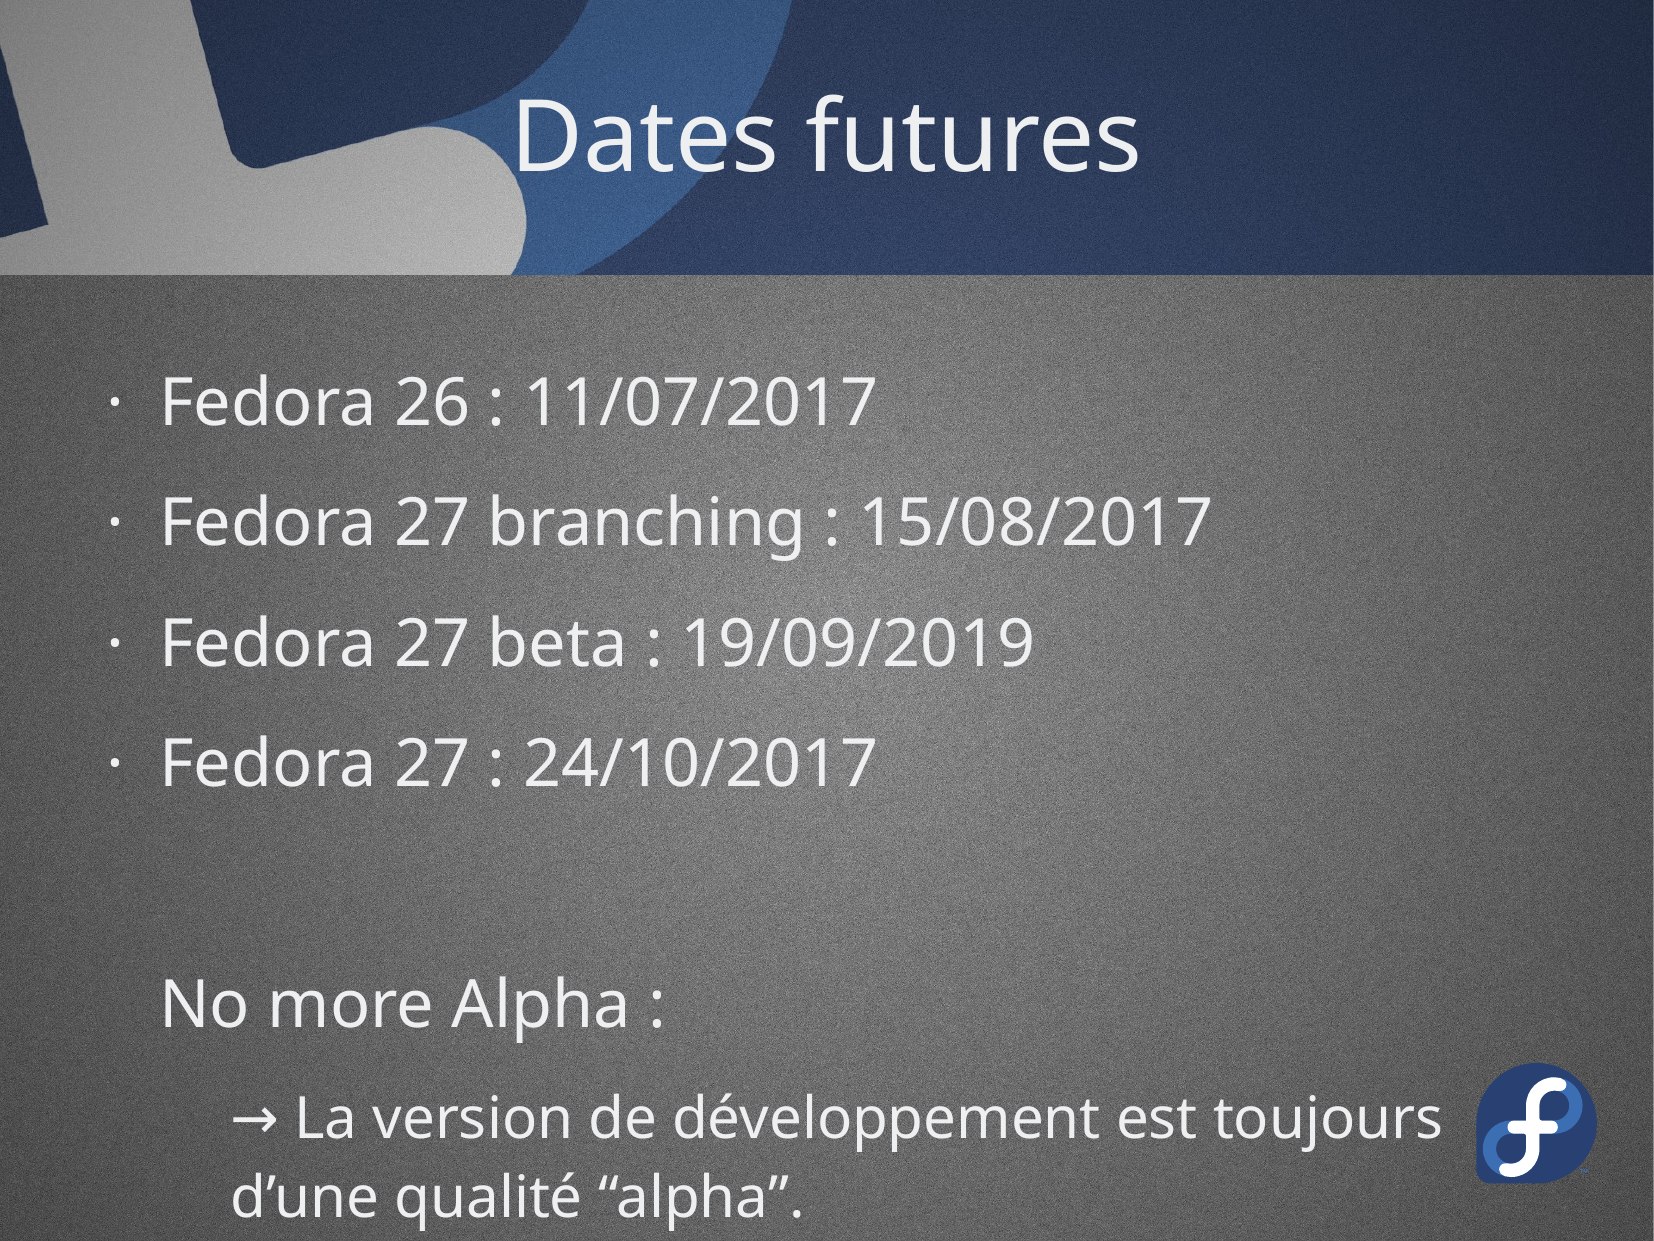

# Dates futures
Fedora 26 : 11/07/2017
Fedora 27 branching : 15/08/2017
Fedora 27 beta : 19/09/2019
Fedora 27 : 24/10/2017
No more Alpha :
→ La version de développement est toujours d’une qualité “alpha”.